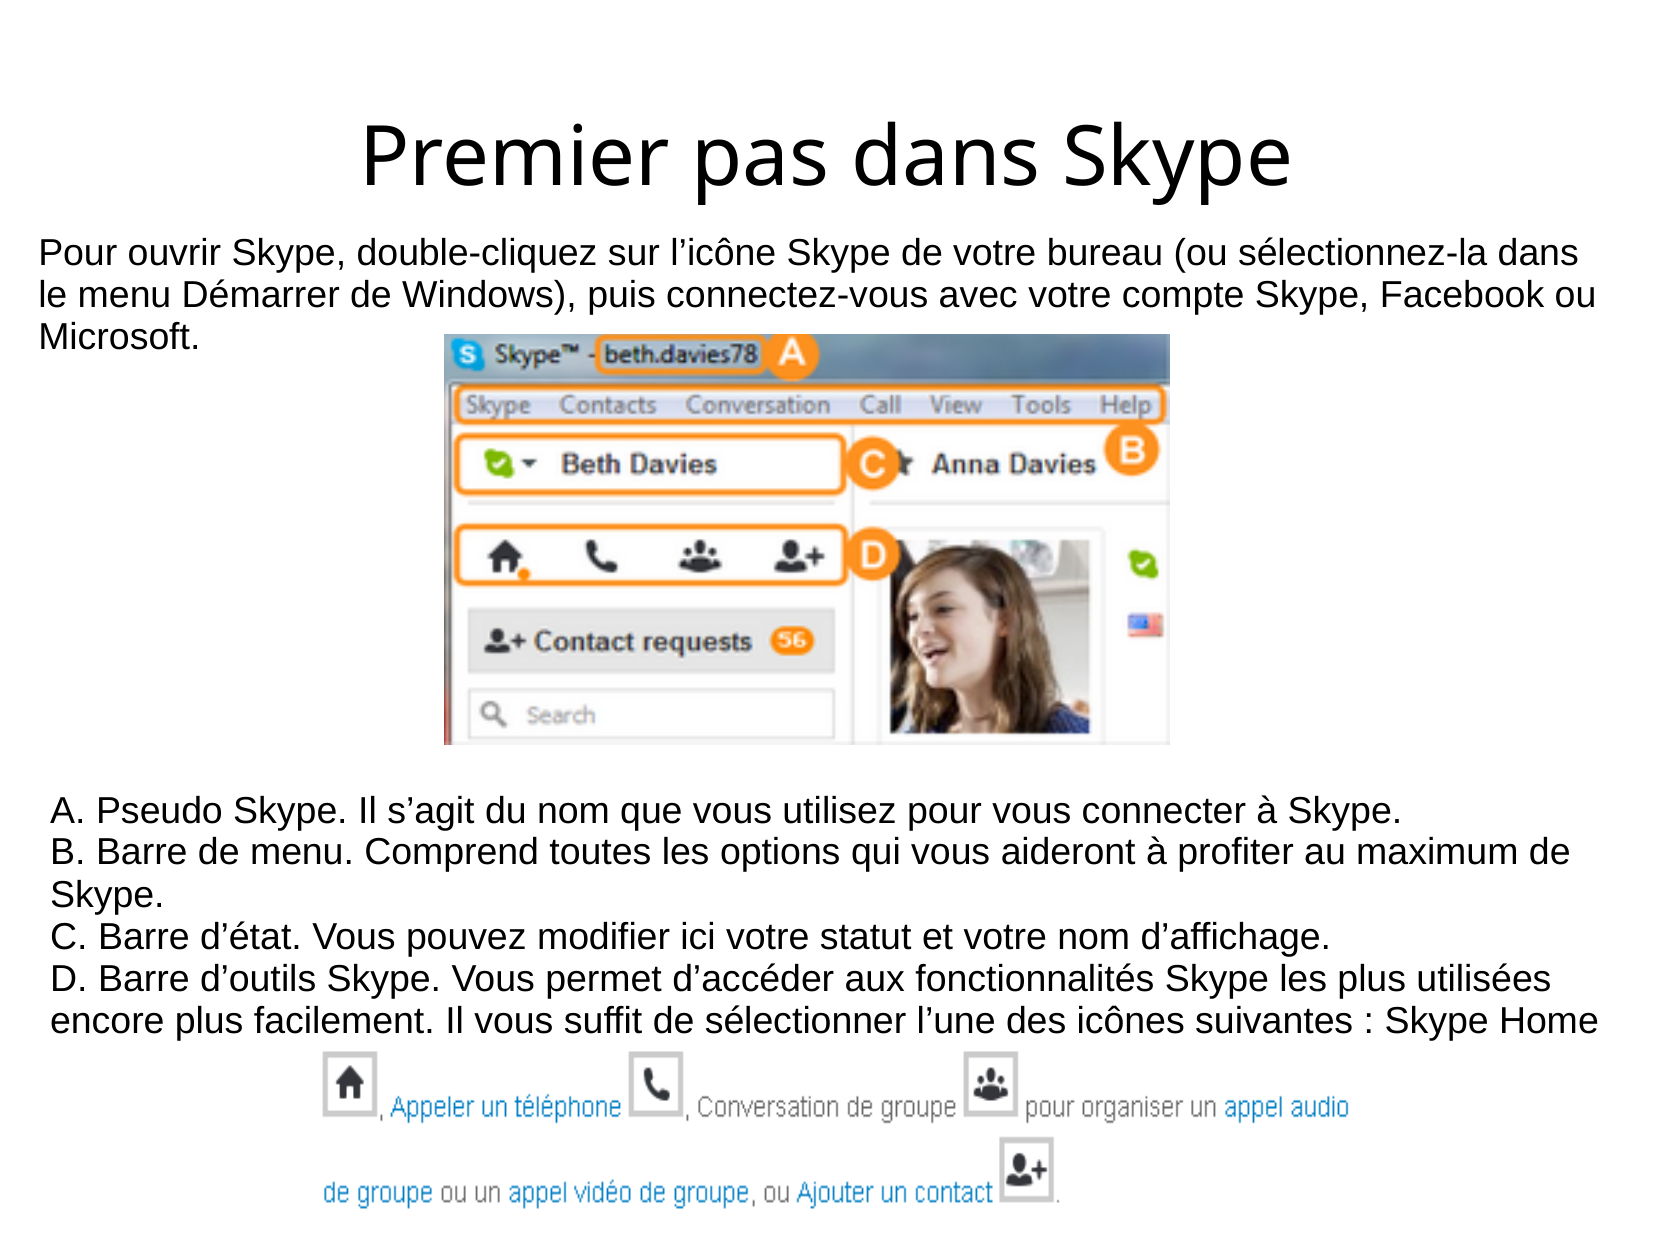

# Premier pas dans Skype
Pour ouvrir Skype, double-cliquez sur l’icône Skype de votre bureau (ou sélectionnez-la dans le menu Démarrer de Windows), puis connectez-vous avec votre compte Skype, Facebook ou Microsoft.
A. Pseudo Skype. Il s’agit du nom que vous utilisez pour vous connecter à Skype.
B. Barre de menu. Comprend toutes les options qui vous aideront à profiter au maximum de Skype.
C. Barre d’état. Vous pouvez modifier ici votre statut et votre nom d’affichage.
D. Barre d’outils Skype. Vous permet d’accéder aux fonctionnalités Skype les plus utilisées encore plus facilement. Il vous suffit de sélectionner l’une des icônes suivantes : Skype Home